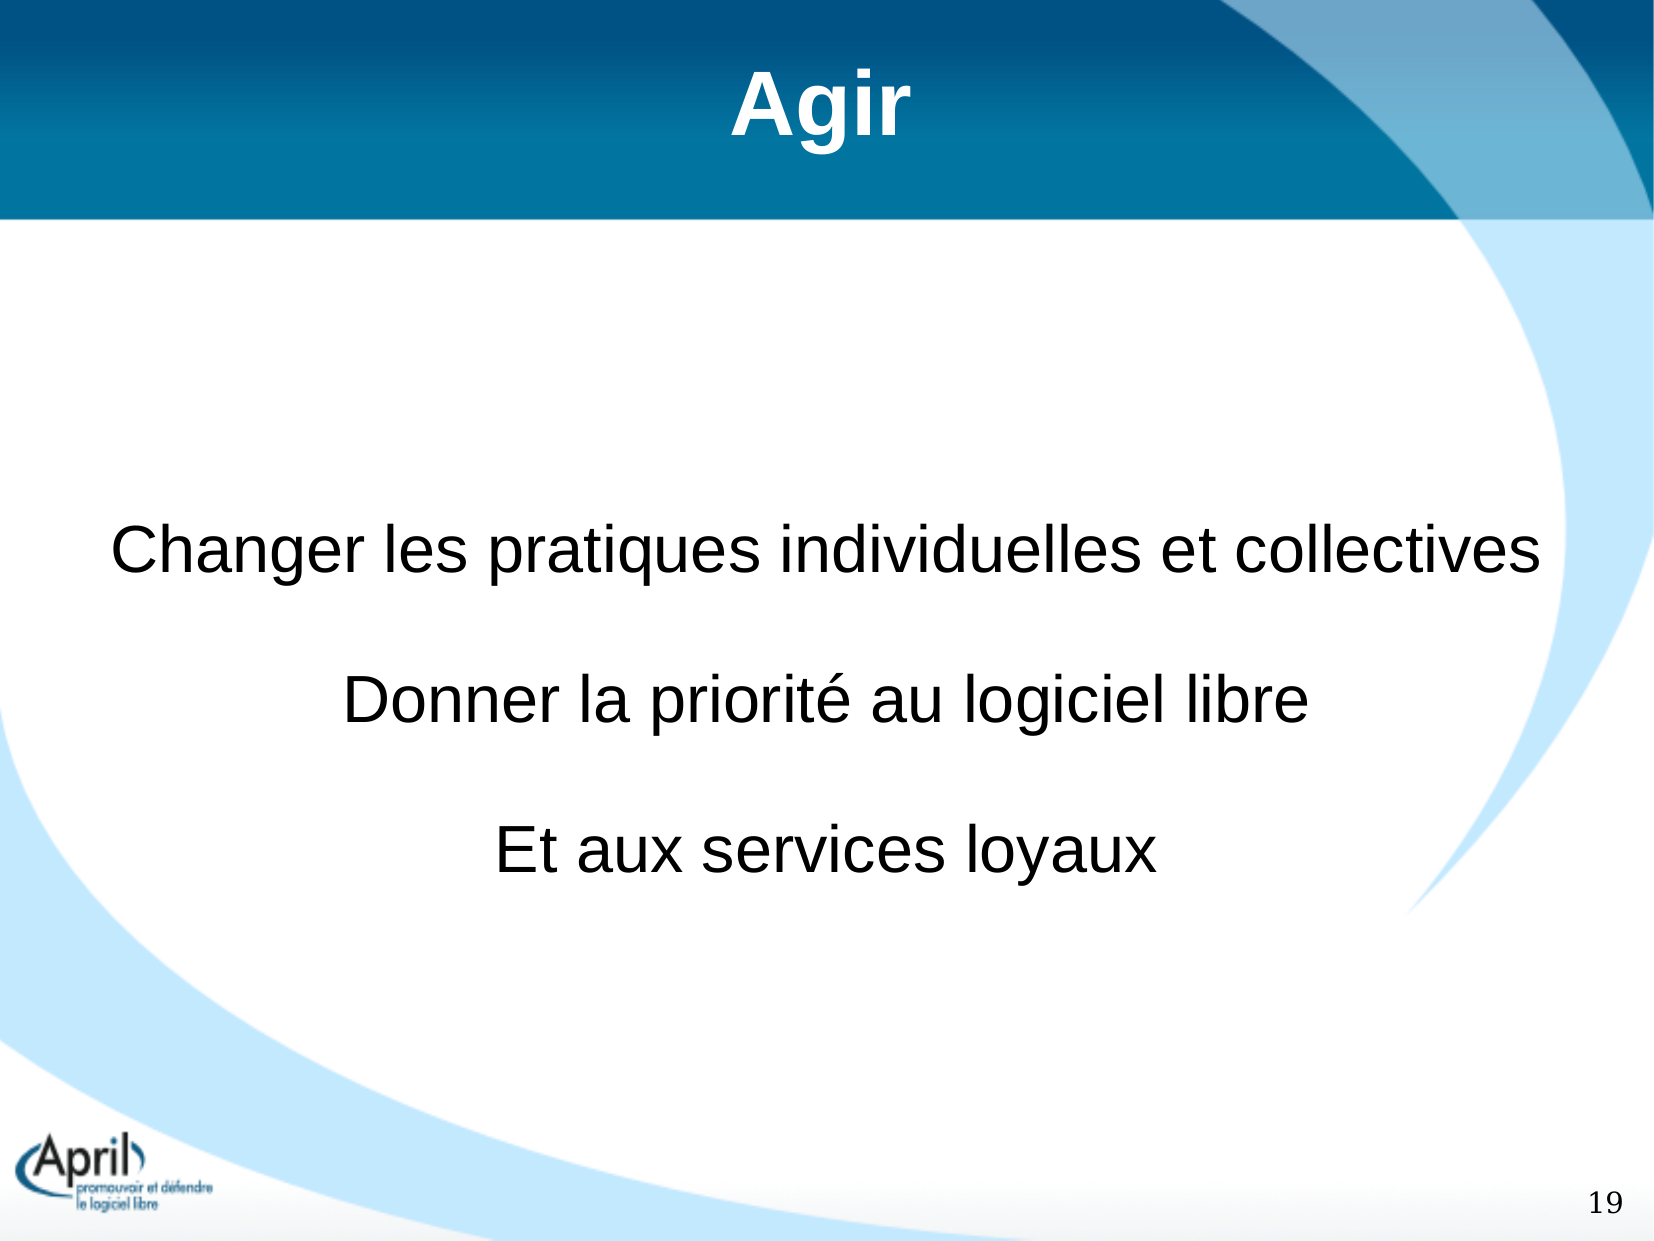

Agir
# Changer les pratiques individuelles et collectives
Donner la priorité au logiciel libre
Et aux services loyaux
19